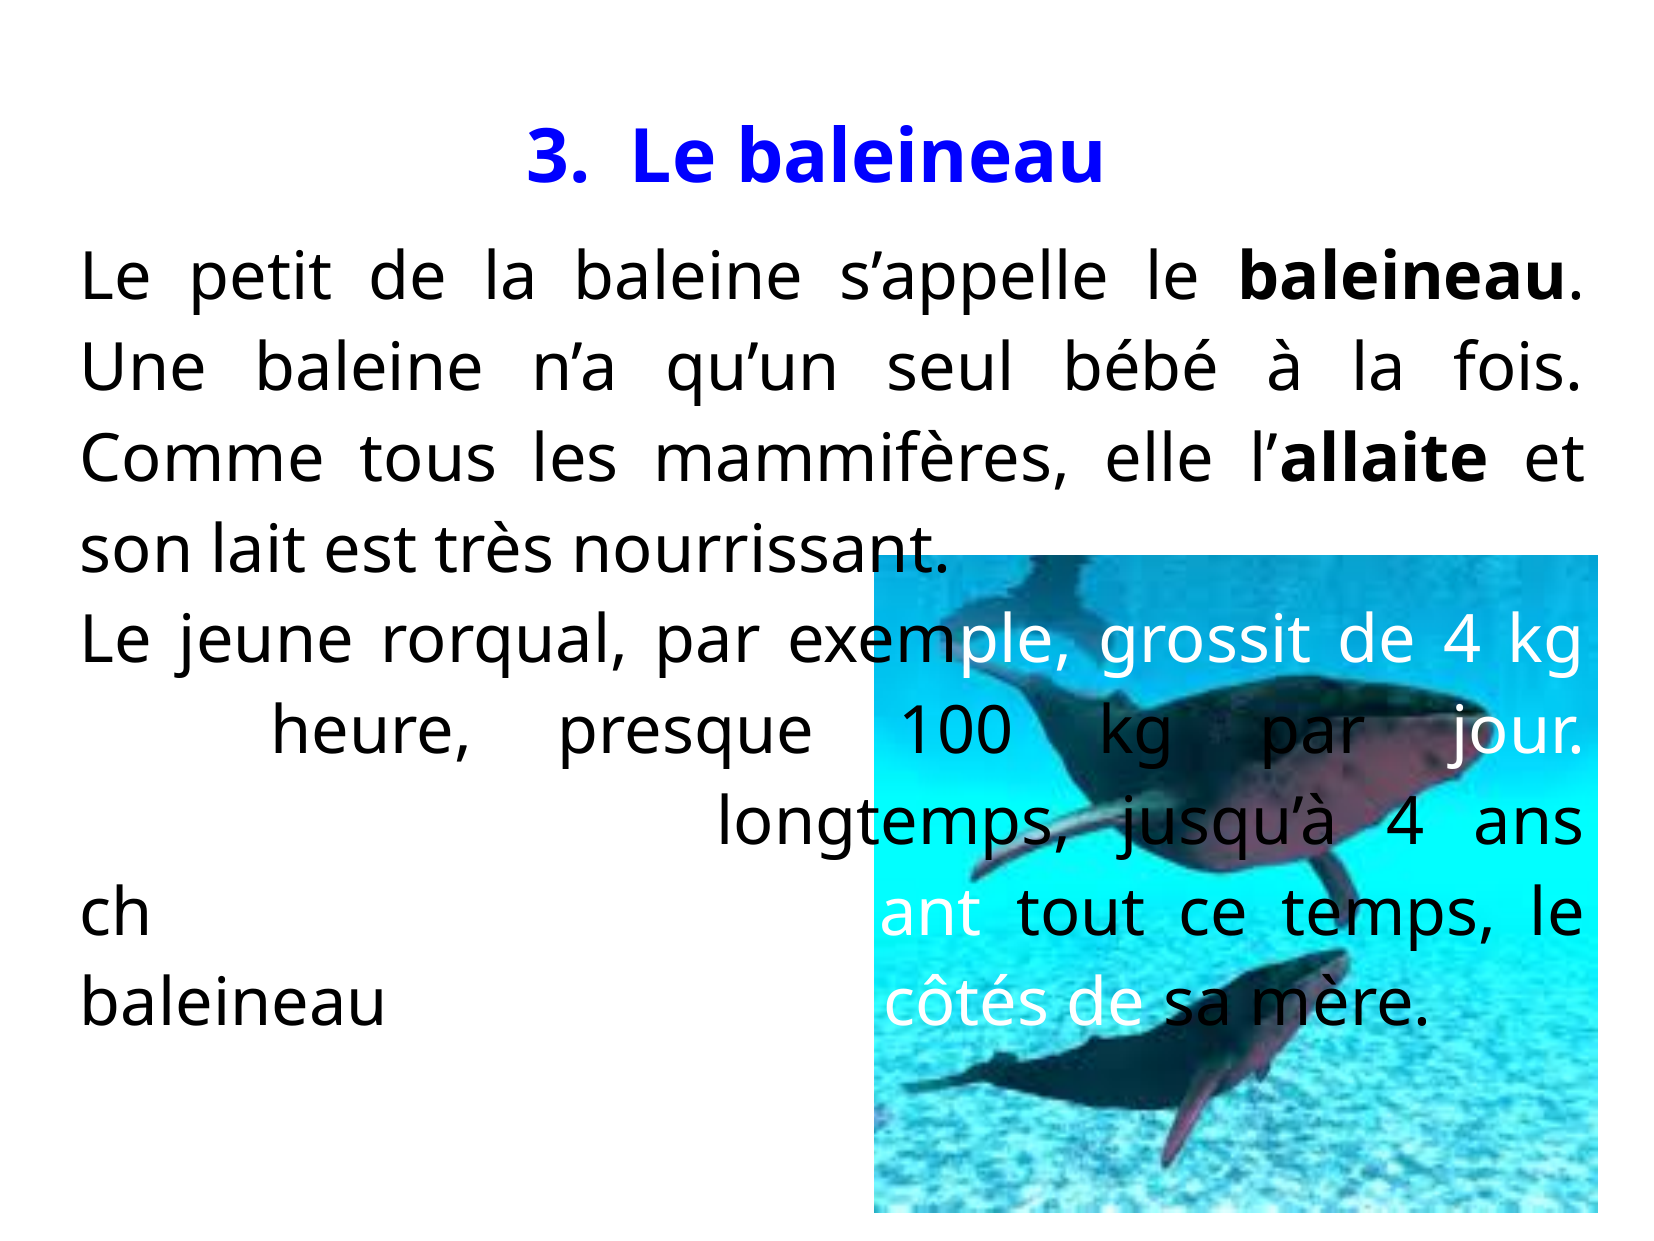

# 3. Le baleineau
Le petit de la baleine s’appelle le baleineau. Une baleine n’a qu’un seul bébé à la fois. Comme tous les mammifères, elle l’allaite et son lait est très nourrissant.
Le jeune rorqual, par exemple, grossit de 4 kg par heure, presque 100 kg par jour. L’allaitement dure longtemps, jusqu’à 4 ans chez les cachalots. Pendant tout ce temps, le baleineau reste donc aux côtés de sa mère.